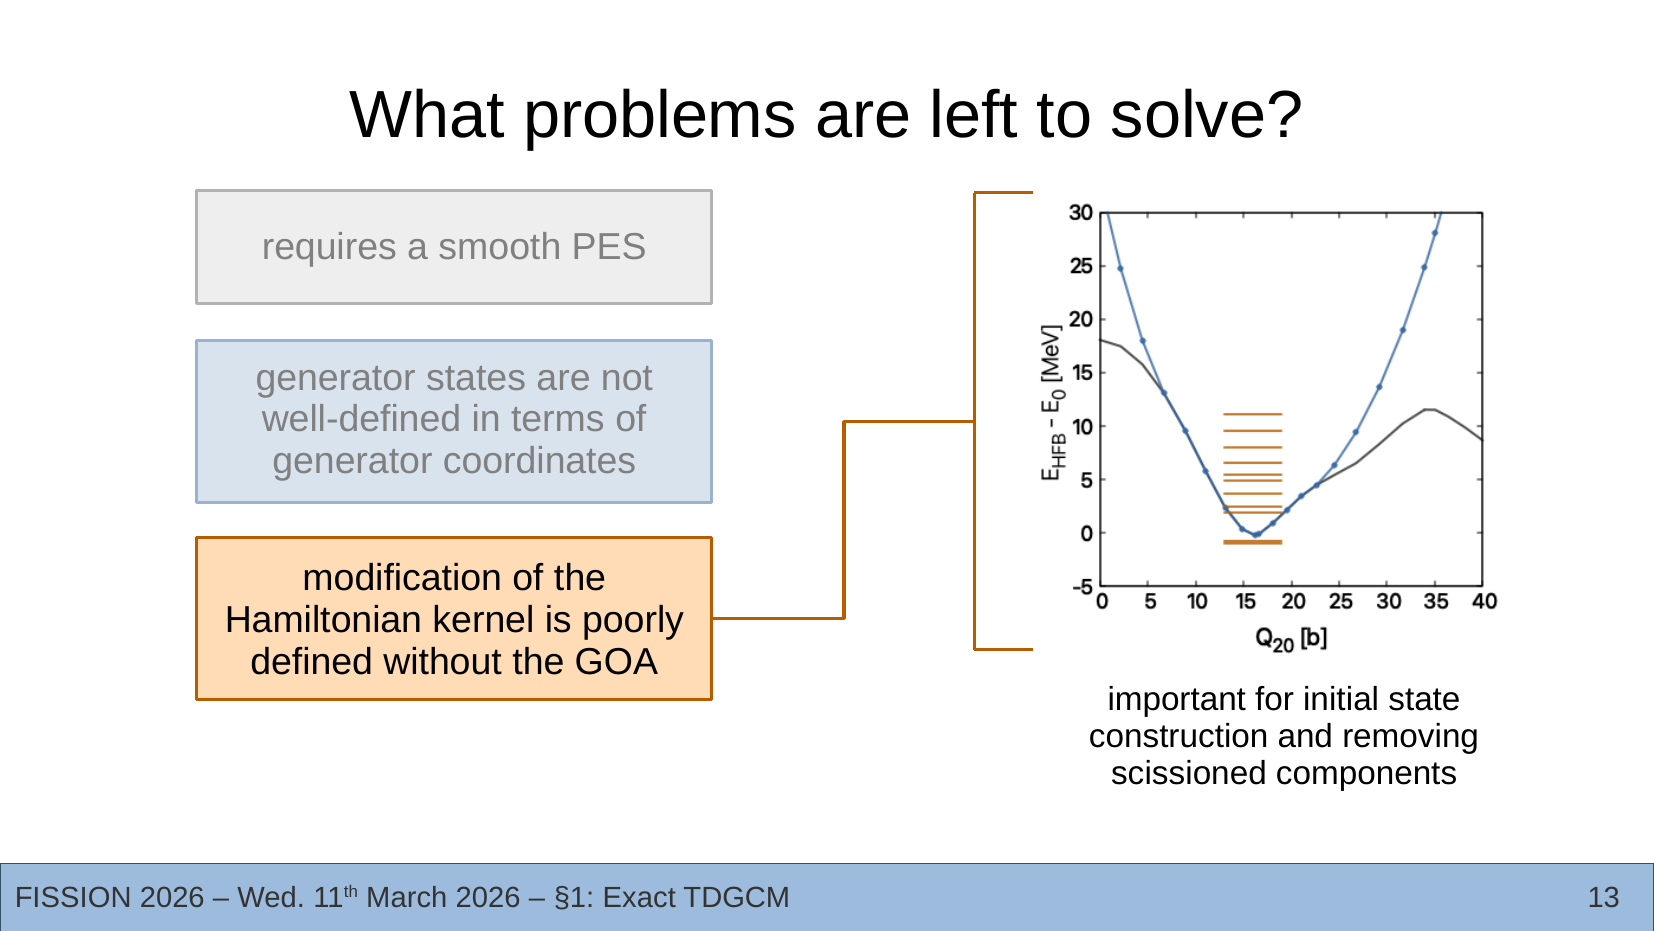

# What problems are left to solve?
requires a smooth PES
generator states are not well-defined in terms of generator coordinates
modification of the Hamiltonian kernel is poorly defined without the GOA
important for initial state construction and removing scissioned components
FISSION 2026 – Wed. 11th March 2026 – §1: Exact TDGCM